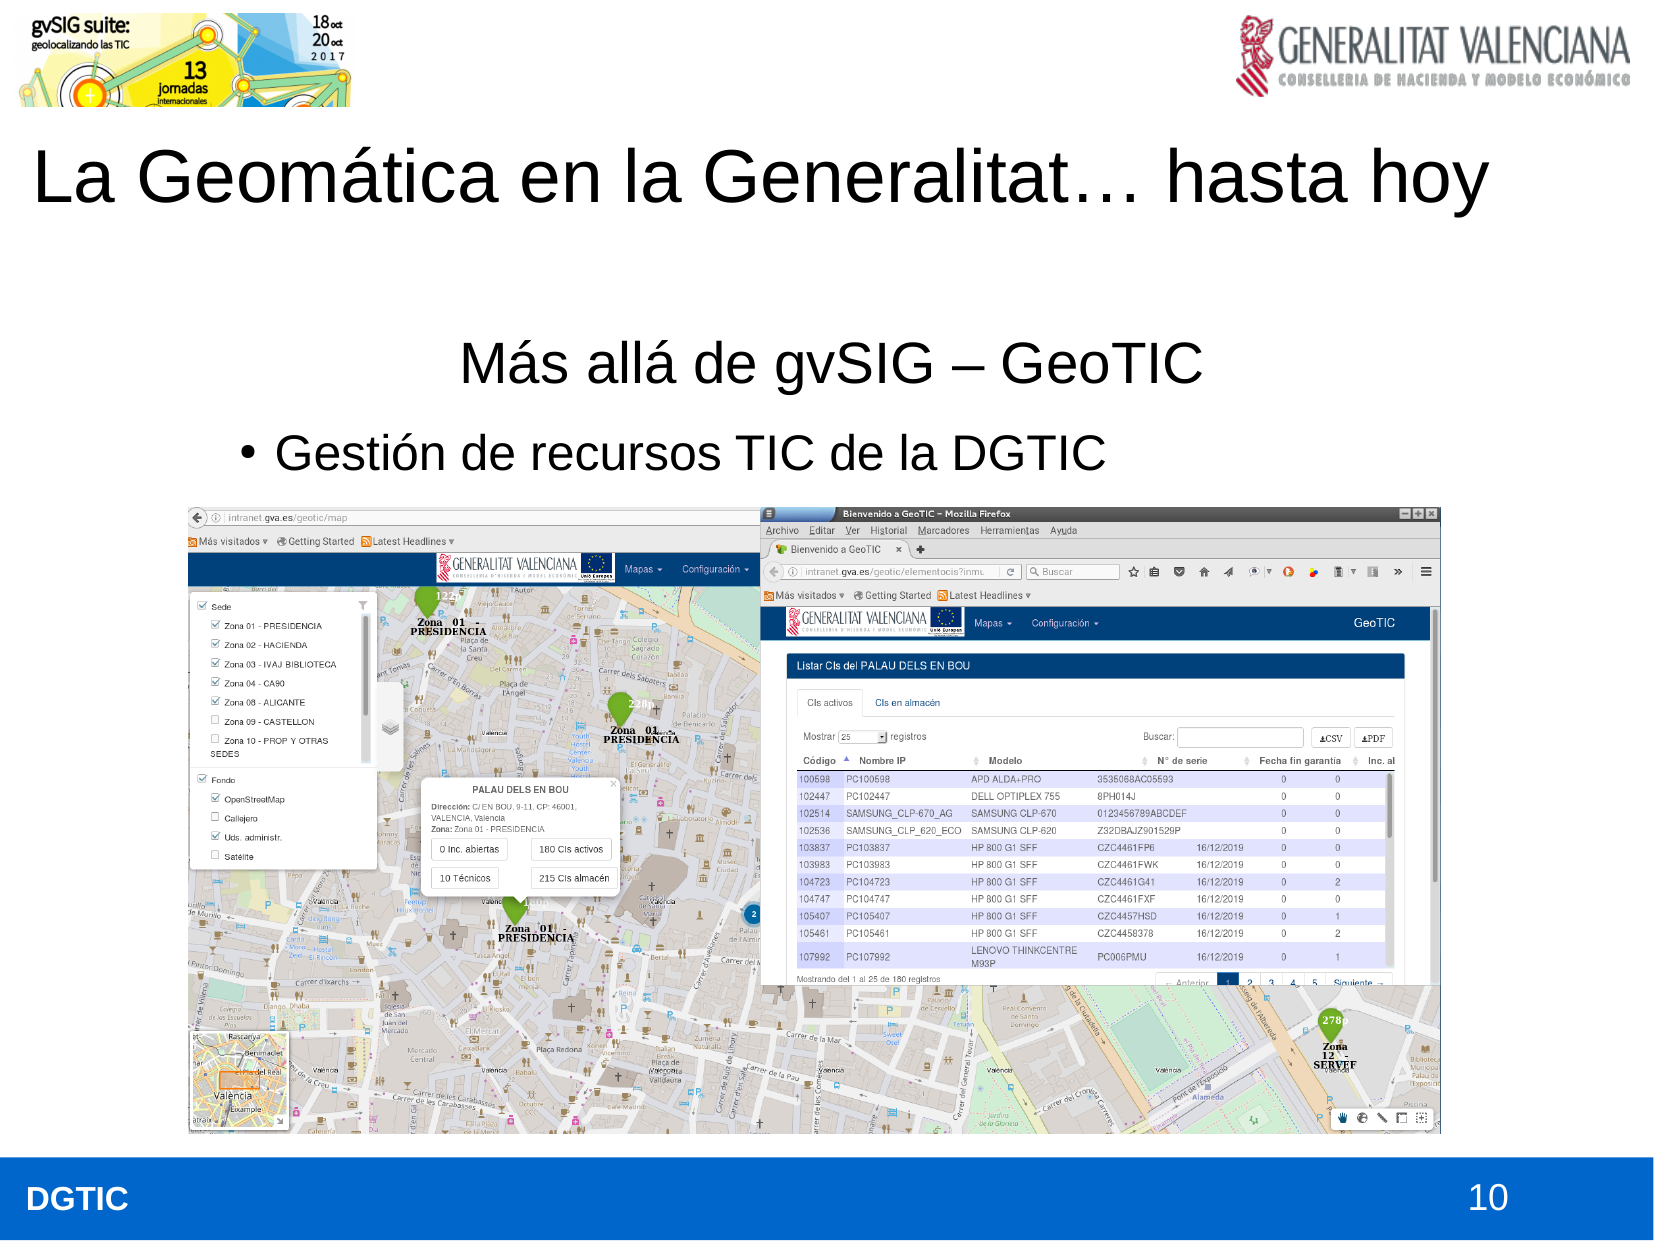

# La Geomática en la Generalitat… hasta hoy
Más allá de gvSIG – GeoTIC
Gestión de recursos TIC de la DGTIC